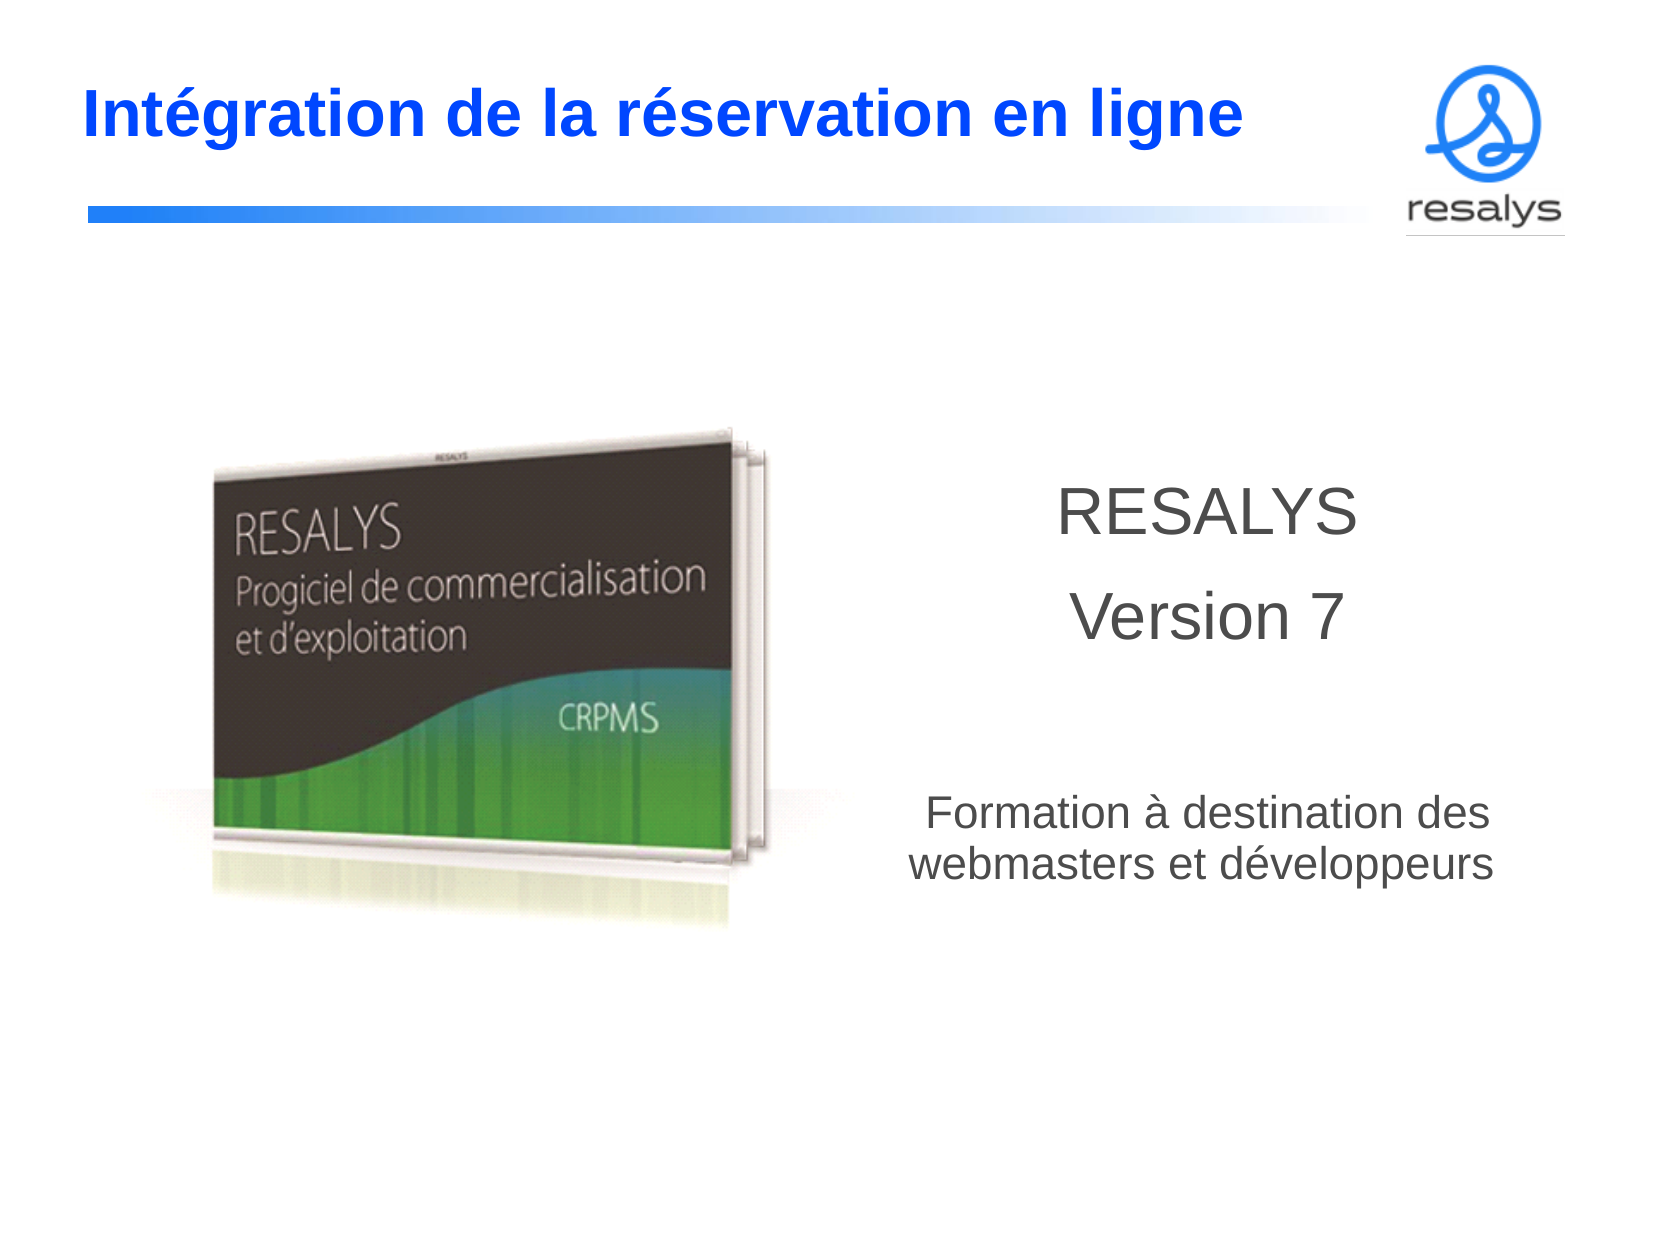

# Intégration de la réservation en ligne
RESALYS
Version 7
Formation à destination des webmasters et développeurs